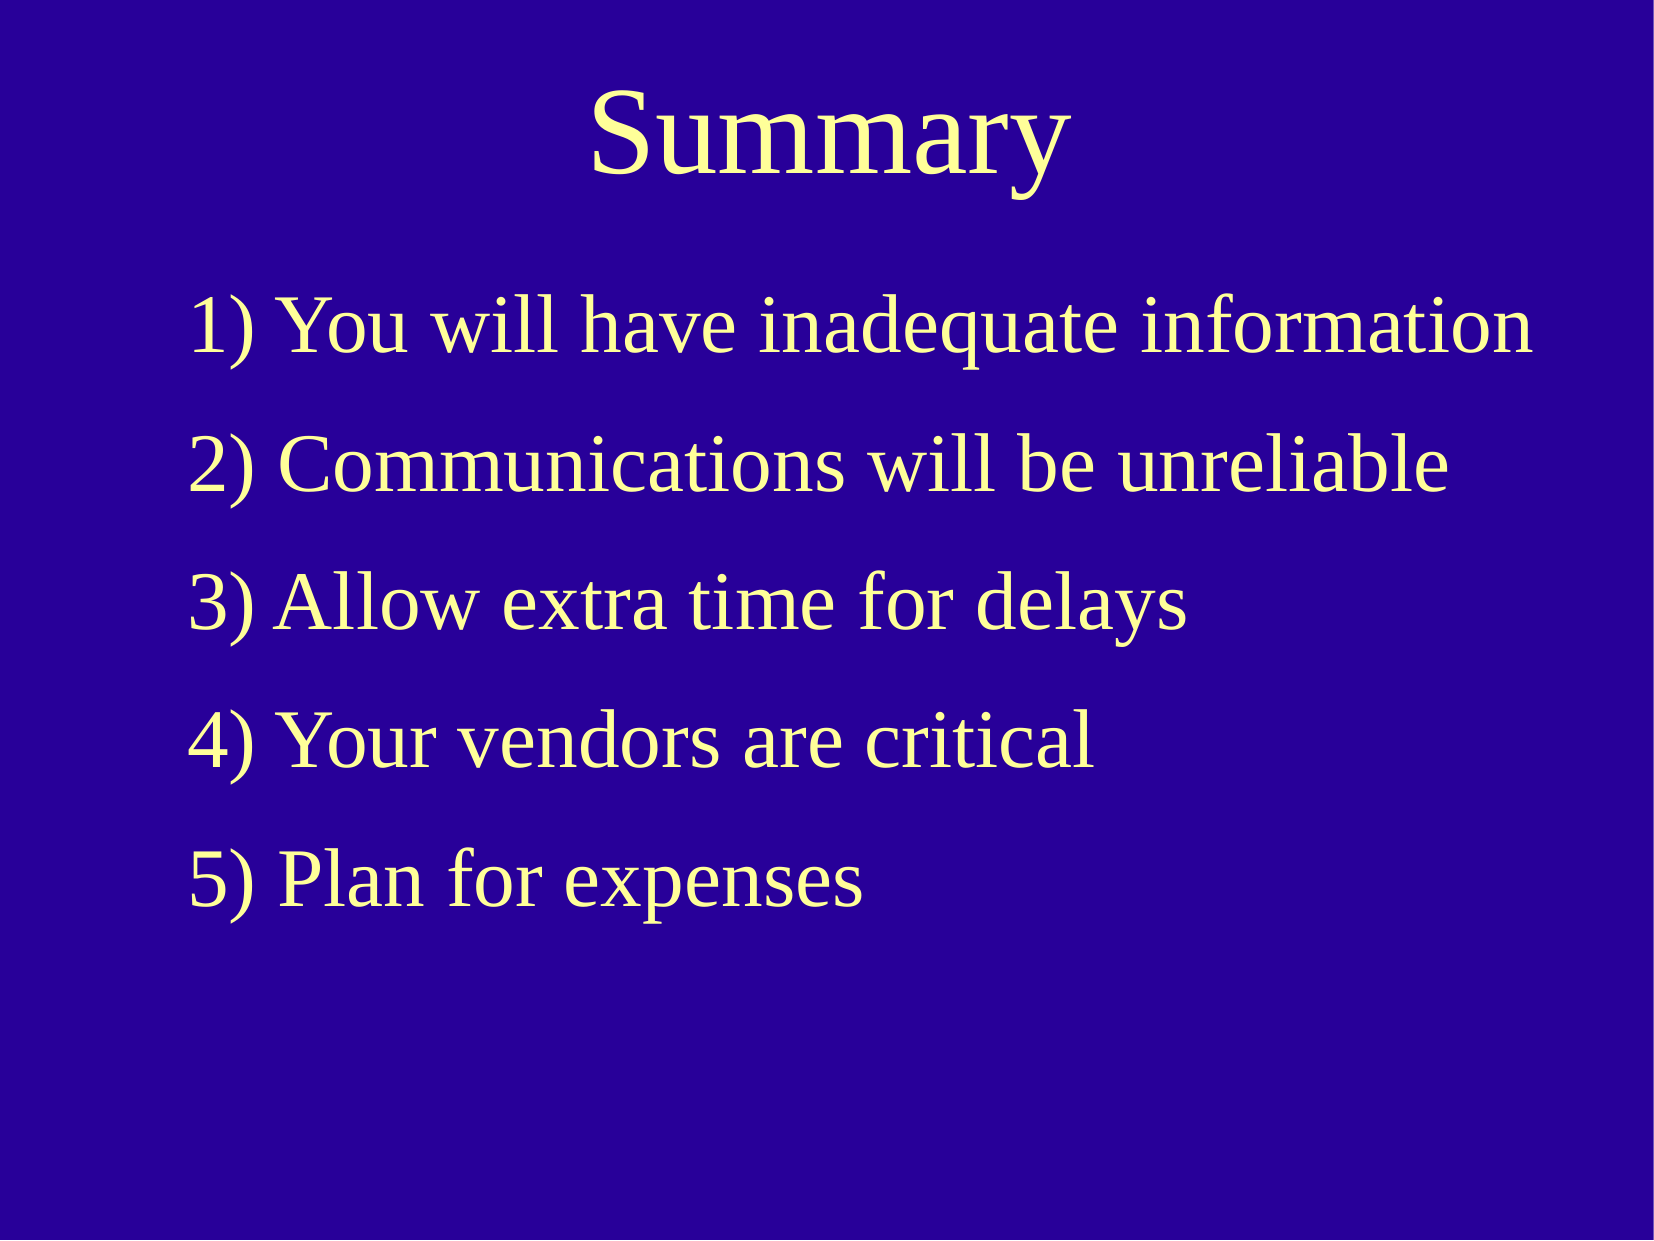

# Summary
1) You will have inadequate information
2) Communications will be unreliable
3) Allow extra time for delays
4) Your vendors are critical
5) Plan for expenses